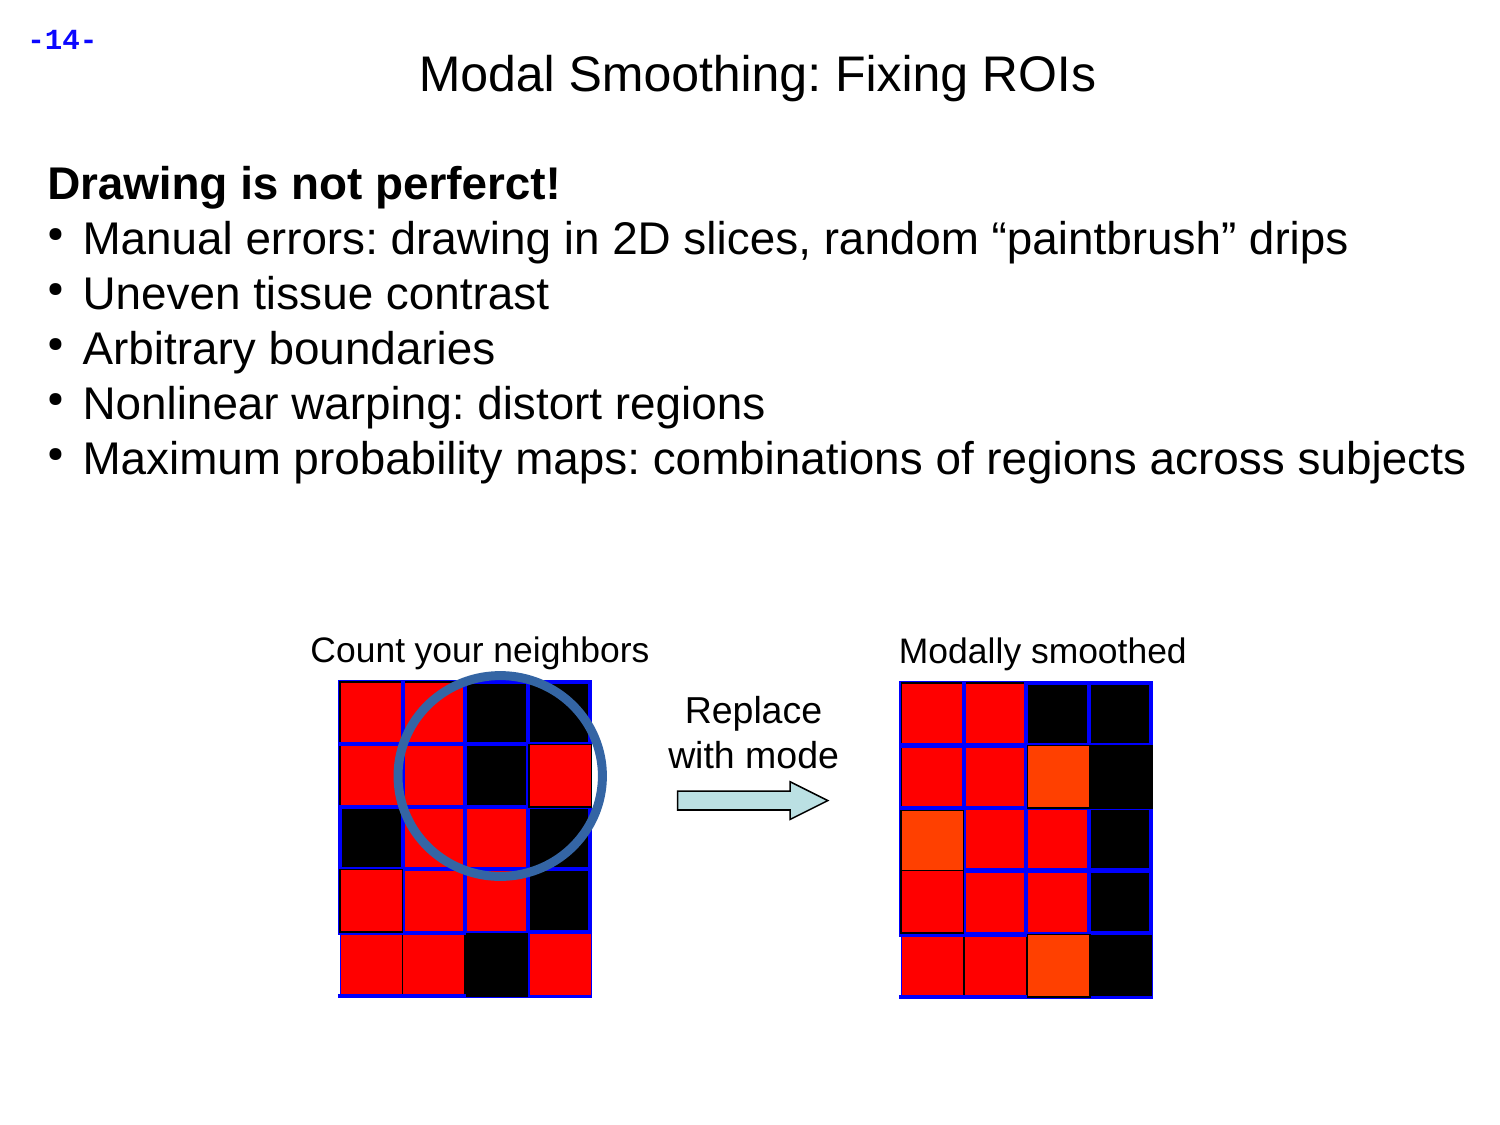

Modal Smoothing: Fixing ROIs
Drawing is not perferct!
Manual errors: drawing in 2D slices, random “paintbrush” drips
Uneven tissue contrast
Arbitrary boundaries
Nonlinear warping: distort regions
Maximum probability maps: combinations of regions across subjects
Count your neighbors
Modally smoothed
Replace with mode